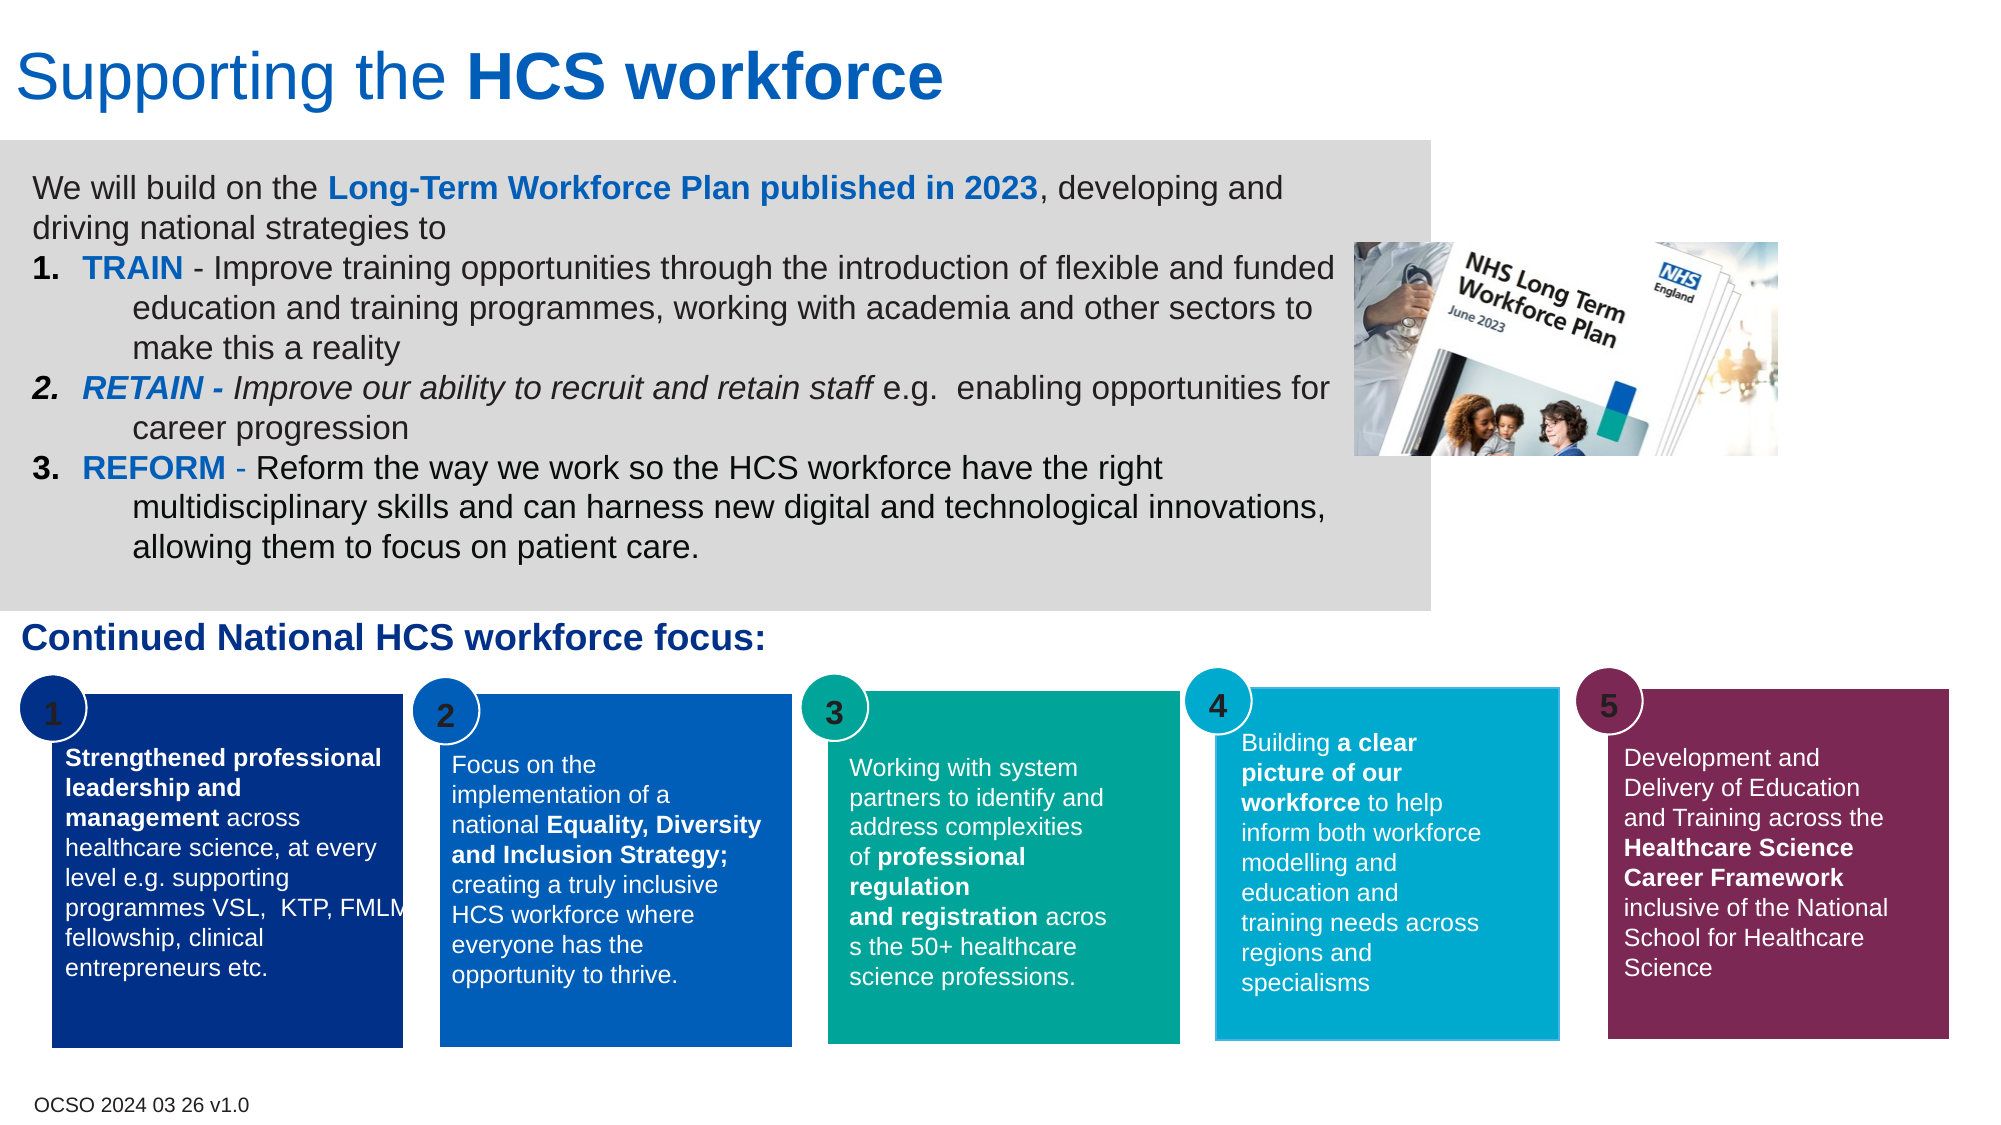

Supporting the HCS workforce
We will build on the Long-Term Workforce Plan published in 2023, developing and driving national strategies to
TRAIN - Improve training opportunities through the introduction of flexible and funded education and training programmes, working with academia and other sectors to make this a reality
RETAIN - Improve our ability to recruit and retain staff e.g. enabling opportunities for career progression
REFORM - Reform the way we work so the HCS workforce have the right multidisciplinary skills and can harness new digital and technological innovations, allowing them to focus on patient care.
Continued National HCS workforce focus:
4
5
3
1
2
Building a clear picture of our workforce to help inform both workforce modelling and education and training needs across regions and specialisms
Strengthened professional leadership and management across healthcare science, at every level e.g. supporting programmes VSL,  KTP, FMLM fellowship, clinical entrepreneurs etc.
Development and Delivery of Education and Training across the Healthcare Science Career Framework inclusive of the National School for Healthcare Science
Focus on the implementation of a national Equality, Diversity and Inclusion Strategy; creating a truly inclusive HCS workforce where everyone has the opportunity to thrive.
Working with system partners to identify and address complexities of professional regulation and registration across the 50+ healthcare science professions.
OCSO 2024 03 26 v1.0